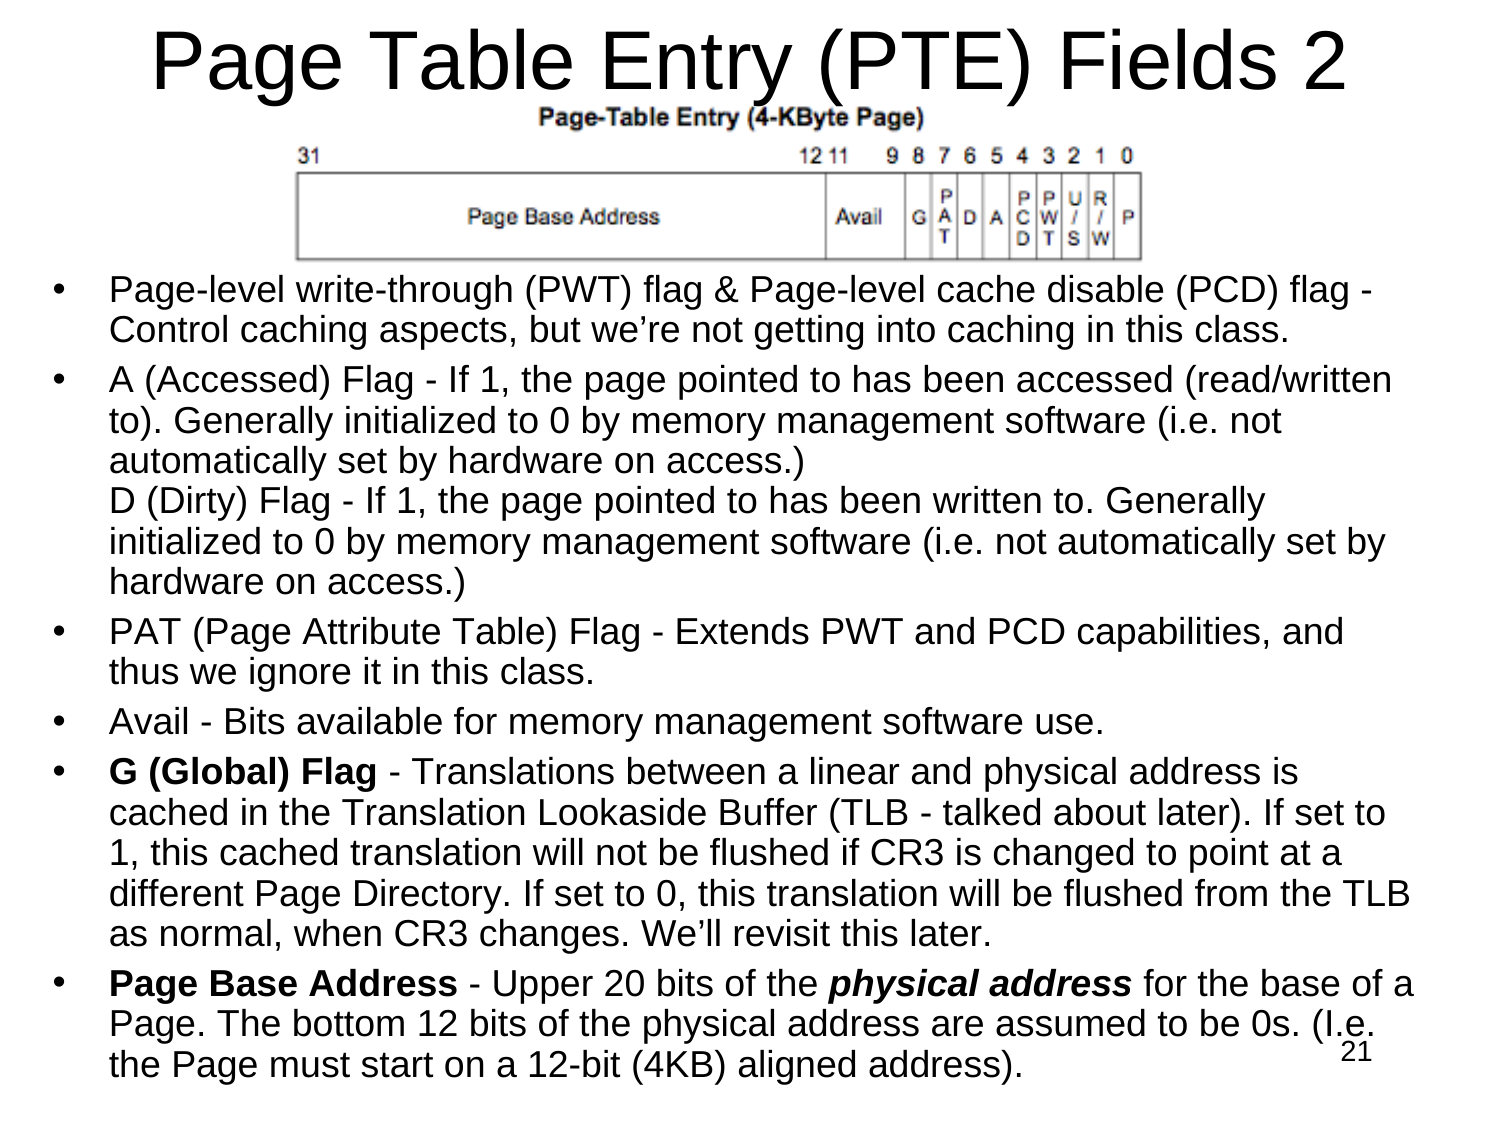

# Page Table Entry (PTE) Fields 2
Page-level write-through (PWT) flag & Page-level cache disable (PCD) flag - Control caching aspects, but we’re not getting into caching in this class.
A (Accessed) Flag - If 1, the page pointed to has been accessed (read/written to). Generally initialized to 0 by memory management software (i.e. not automatically set by hardware on access.)
D (Dirty) Flag - If 1, the page pointed to has been written to. Generally initialized to 0 by memory management software (i.e. not automatically set by hardware on access.)
PAT (Page Attribute Table) Flag - Extends PWT and PCD capabilities, and thus we ignore it in this class.
Avail - Bits available for memory management software use.
G (Global) Flag - Translations between a linear and physical address is cached in the Translation Lookaside Buffer (TLB - talked about later). If set to 1, this cached translation will not be flushed if CR3 is changed to point at a different Page Directory. If set to 0, this translation will be flushed from the TLB as normal, when CR3 changes. We’ll revisit this later.
Page Base Address - Upper 20 bits of the physical address for the base of a Page. The bottom 12 bits of the physical address are assumed to be 0s. (I.e. the Page must start on a 12-bit (4KB) aligned address).